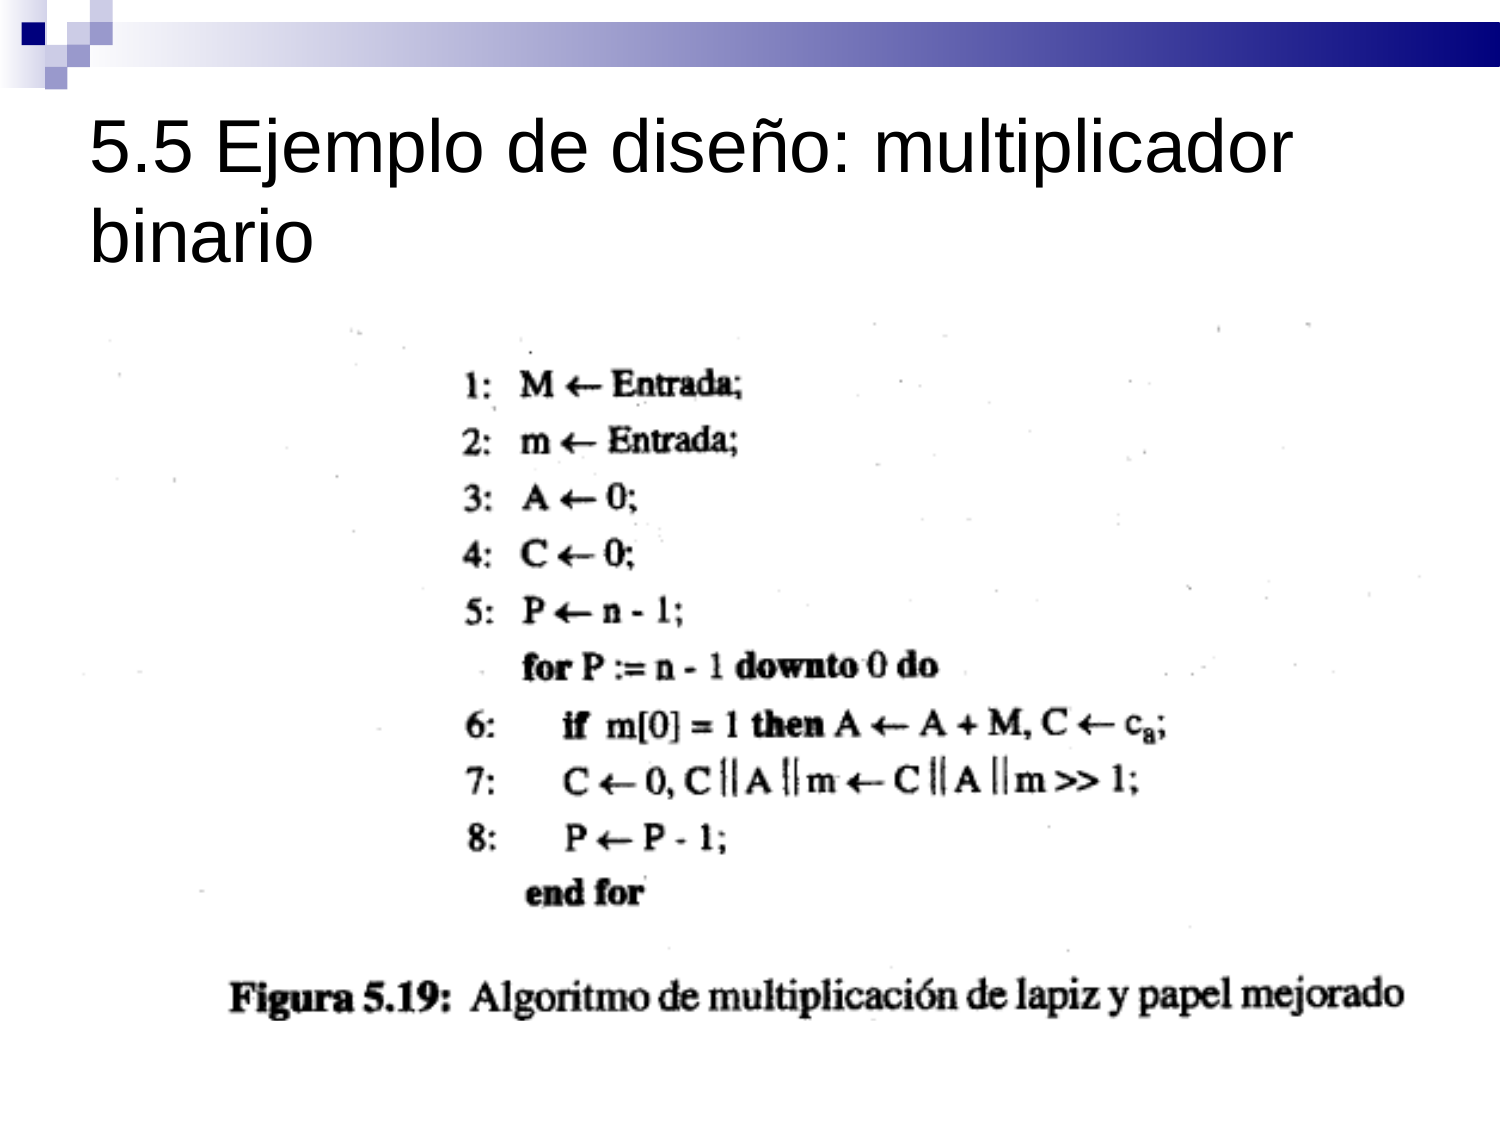

# 5.5 Ejemplo de diseño: multiplicador binario